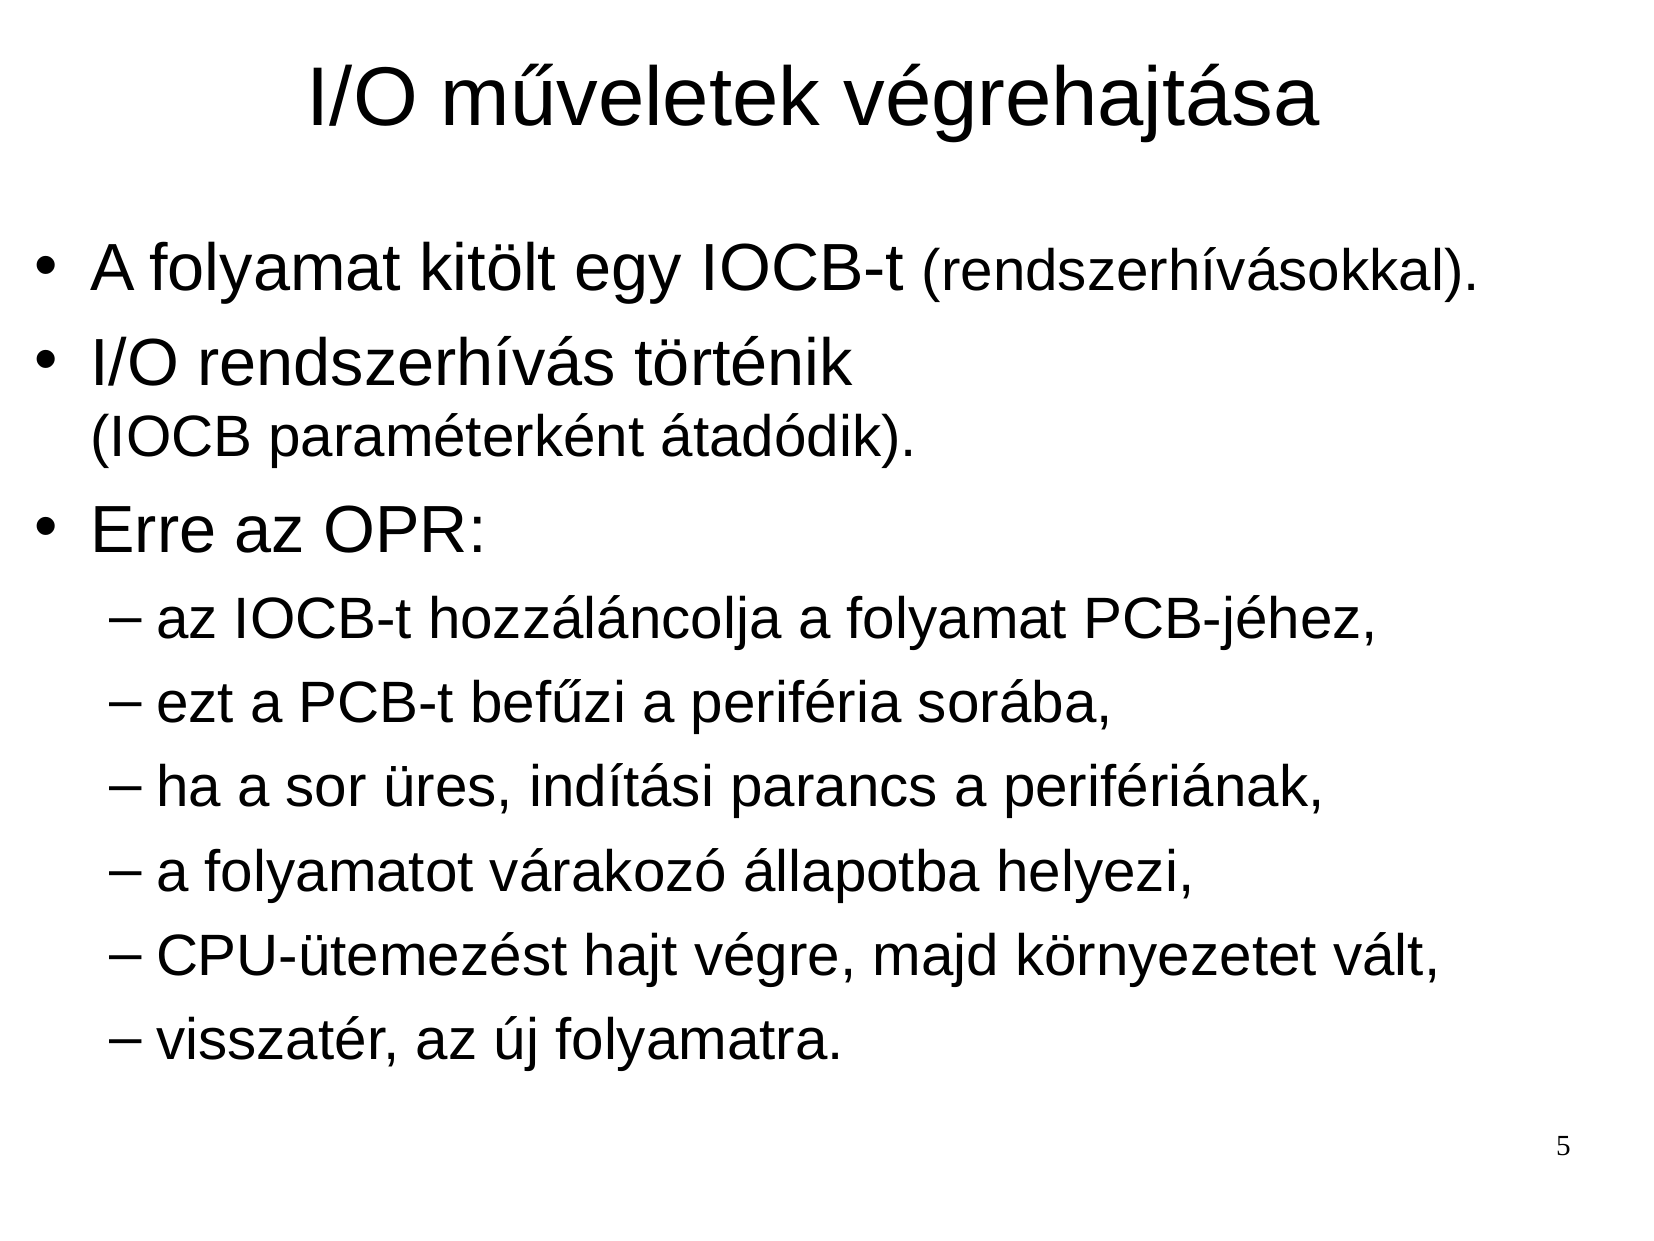

# I/O műveletek végrehajtása
A folyamat kitölt egy IOCB-t (rendszerhívásokkal).
I/O rendszerhívás történik
(IOCB paraméterként átadódik).
Erre az OPR:
az IOCB-t hozzáláncolja a folyamat PCB-jéhez,
ezt a PCB-t befűzi a periféria sorába,
ha a sor üres, indítási parancs a perifériának,
a folyamatot várakozó állapotba helyezi,
CPU-ütemezést hajt végre, majd környezetet vált,
visszatér, az új folyamatra.
5